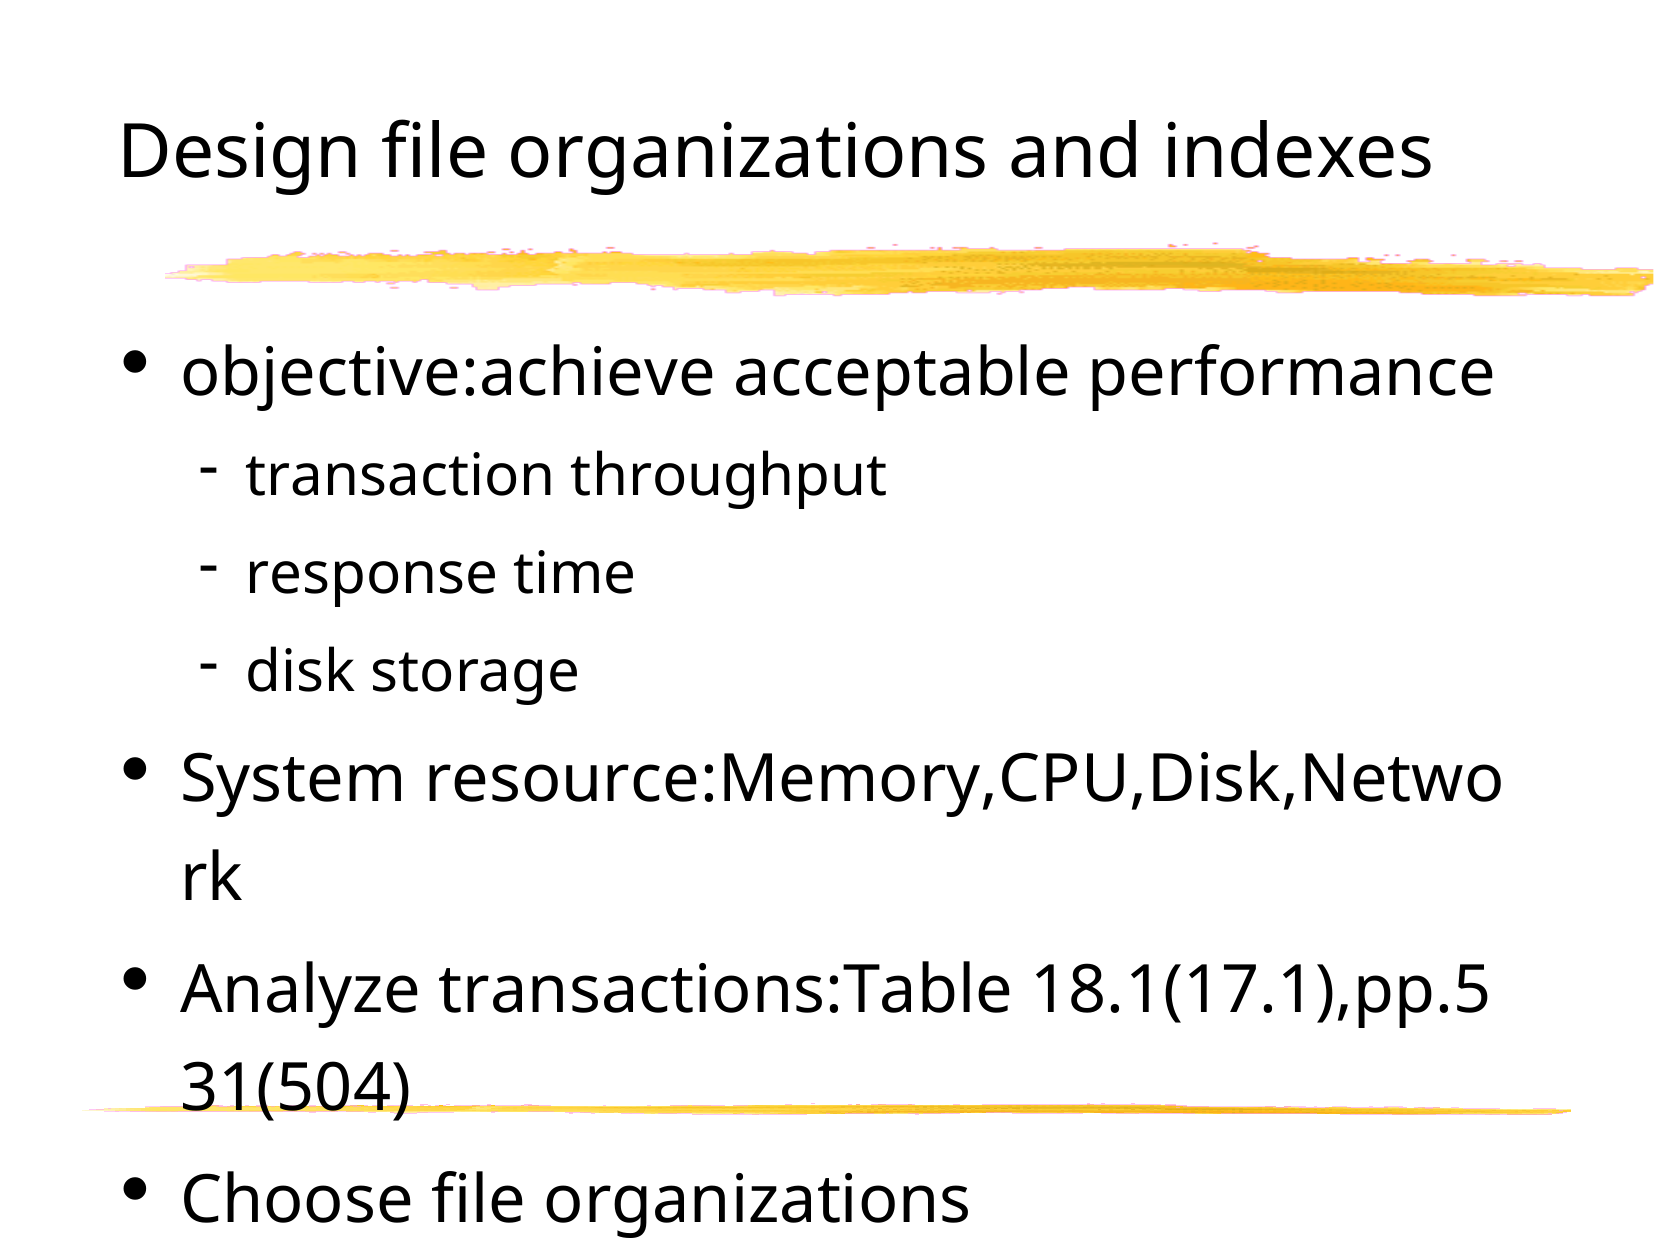

# Design file organizations and indexes
objective:achieve acceptable performance
transaction throughput
response time
disk storage
System resource:Memory,CPU,Disk,Network
Analyze transactions:Table 18.1(17.1),pp.531(504)
Choose file organizations
Choose indexes
Estimate disk space requirements